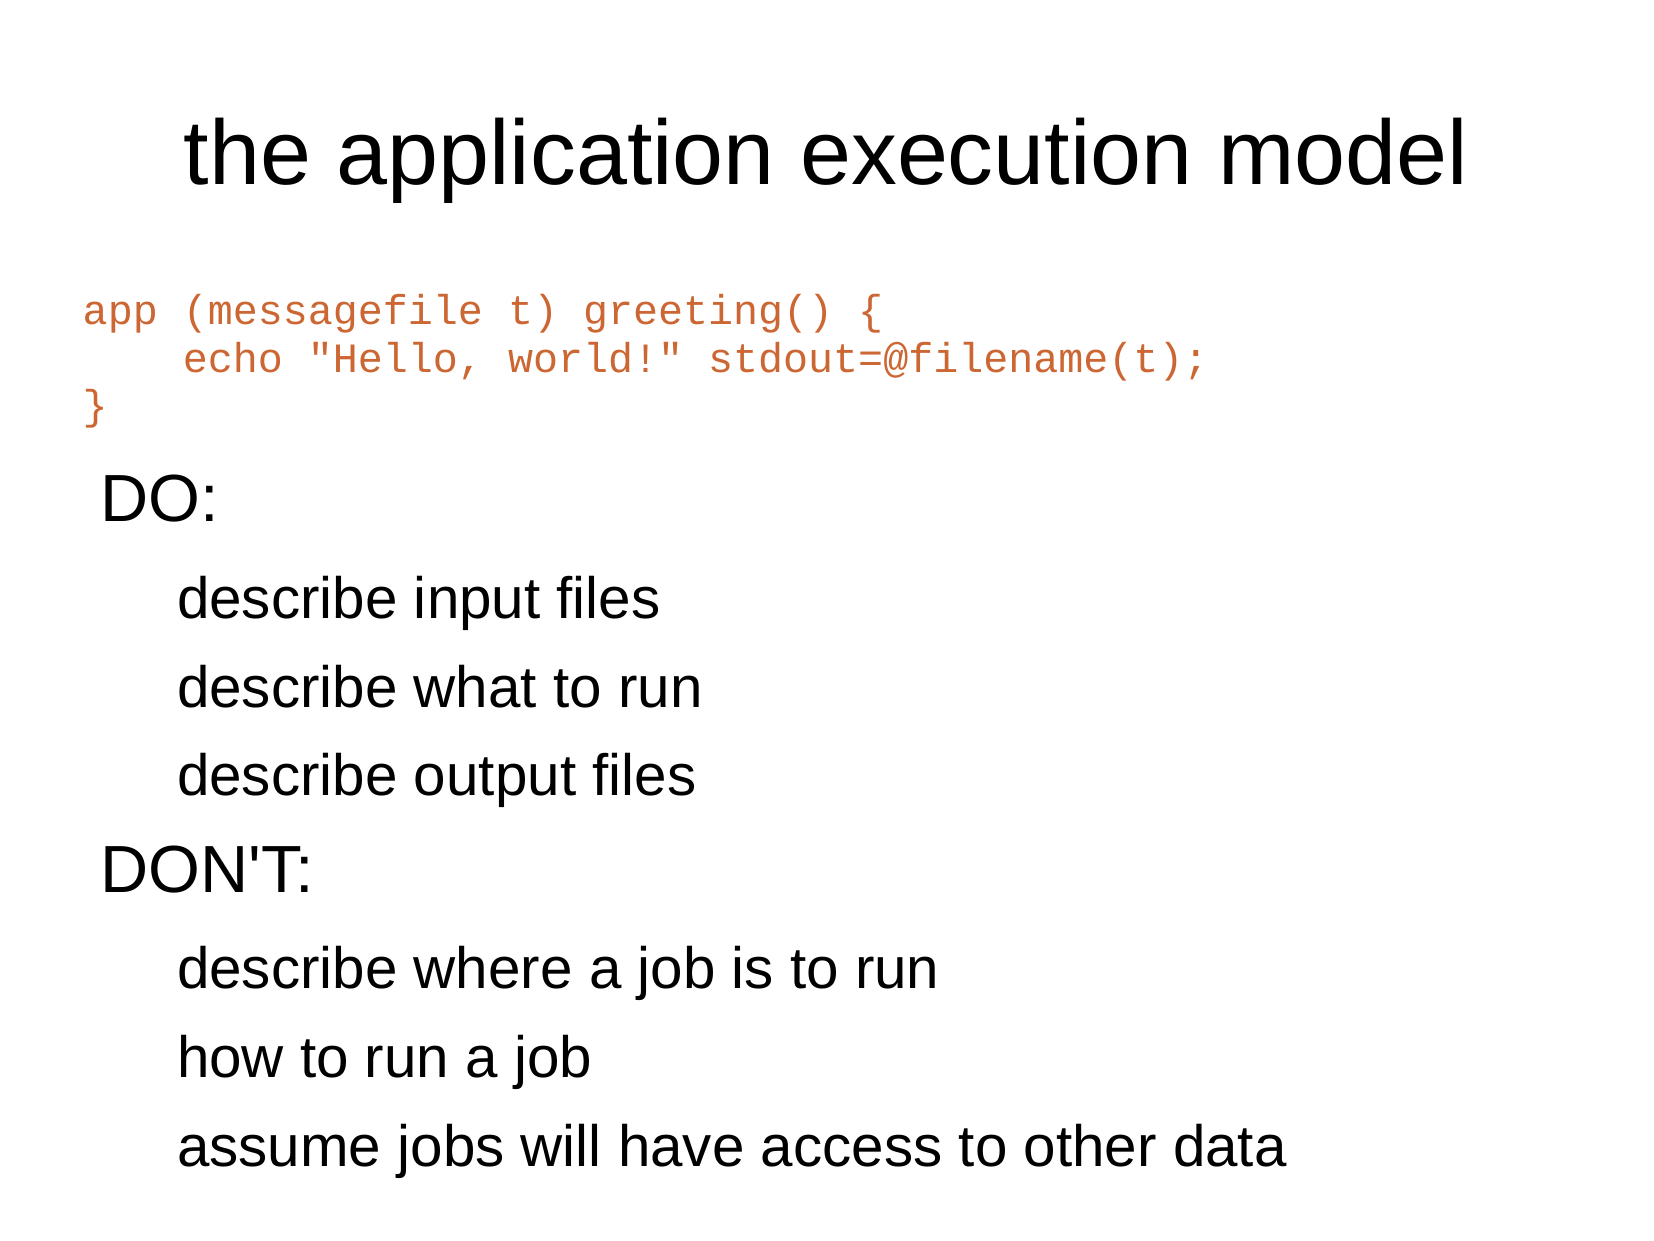

# the application execution model
app (messagefile t) greeting() {
 echo "Hello, world!" stdout=@filename(t);
}
DO:
describe input files
describe what to run
describe output files
DON'T:
describe where a job is to run
how to run a job
assume jobs will have access to other data